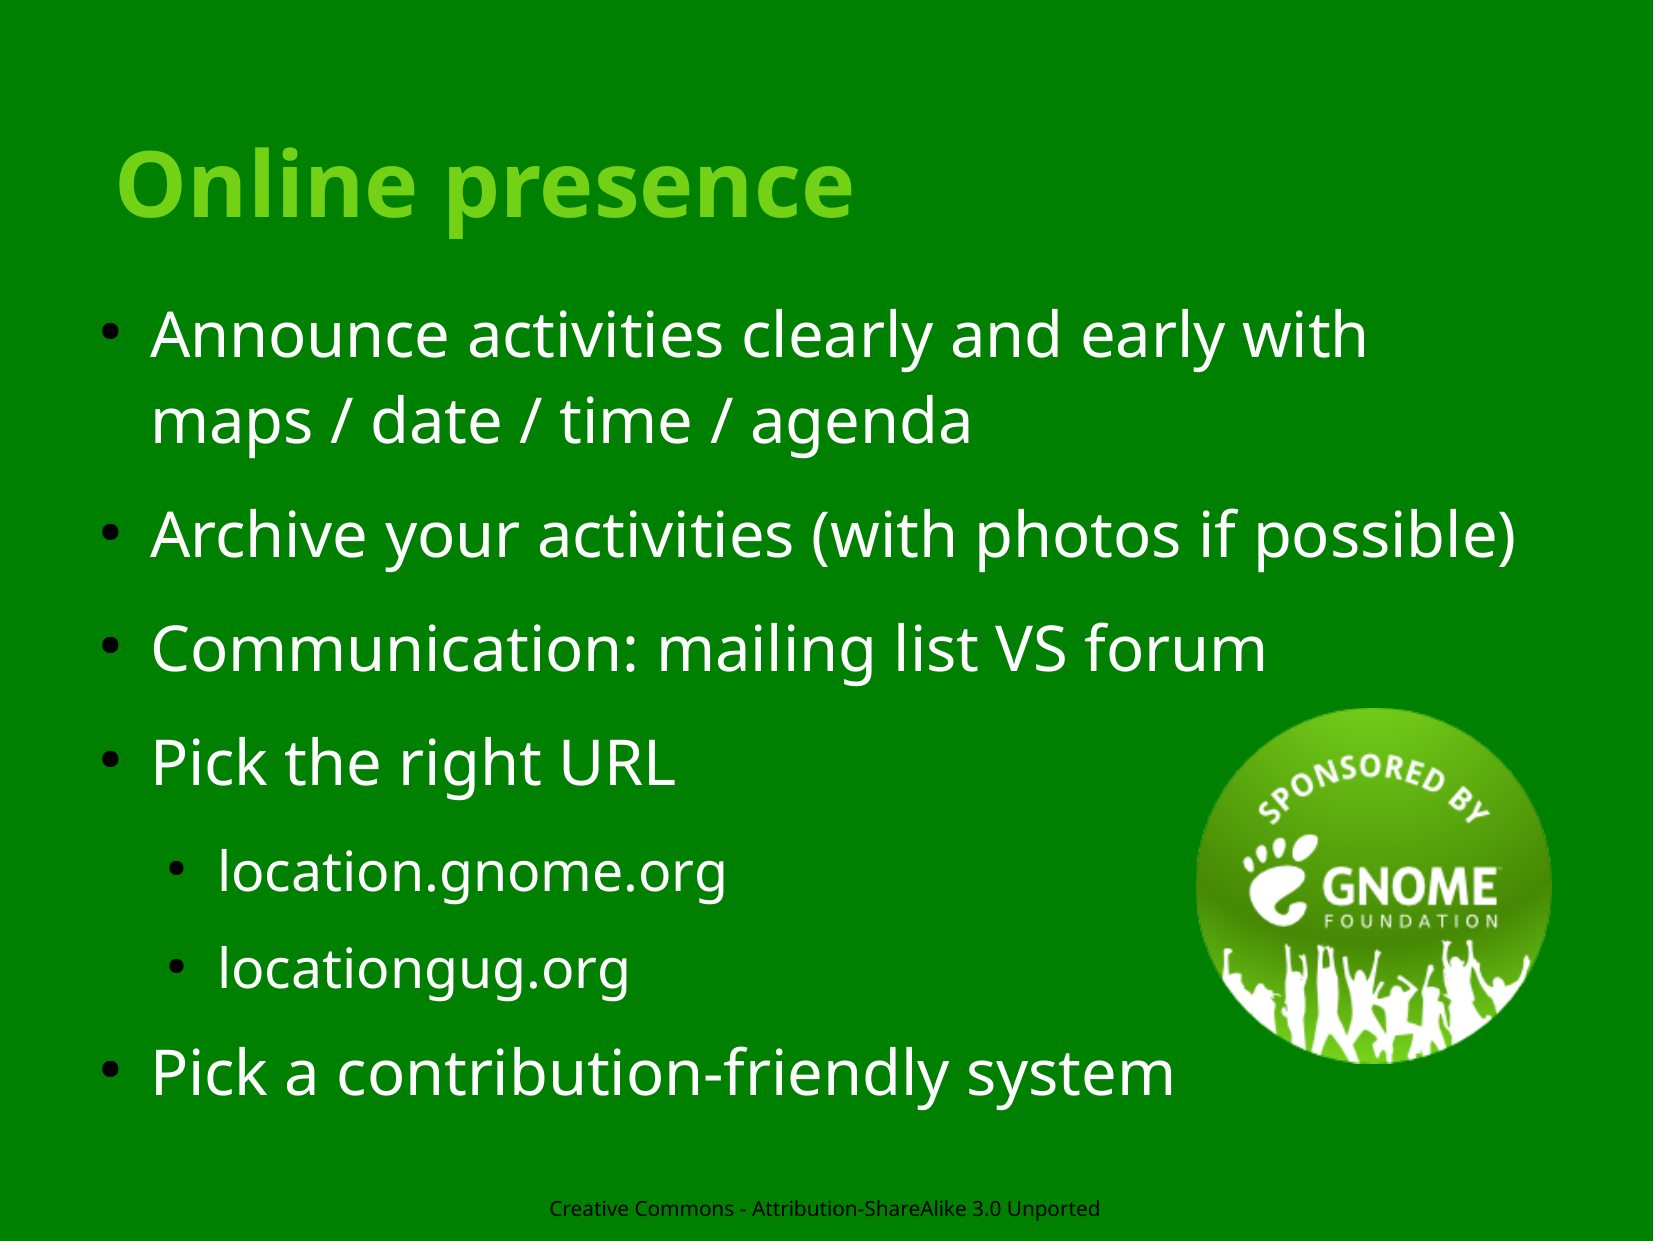

# Online presence
Announce activities clearly and early with maps / date / time / agenda
Archive your activities (with photos if possible)
Communication: mailing list VS forum
Pick the right URL
location.gnome.org
locationgug.org
Pick a contribution-friendly system